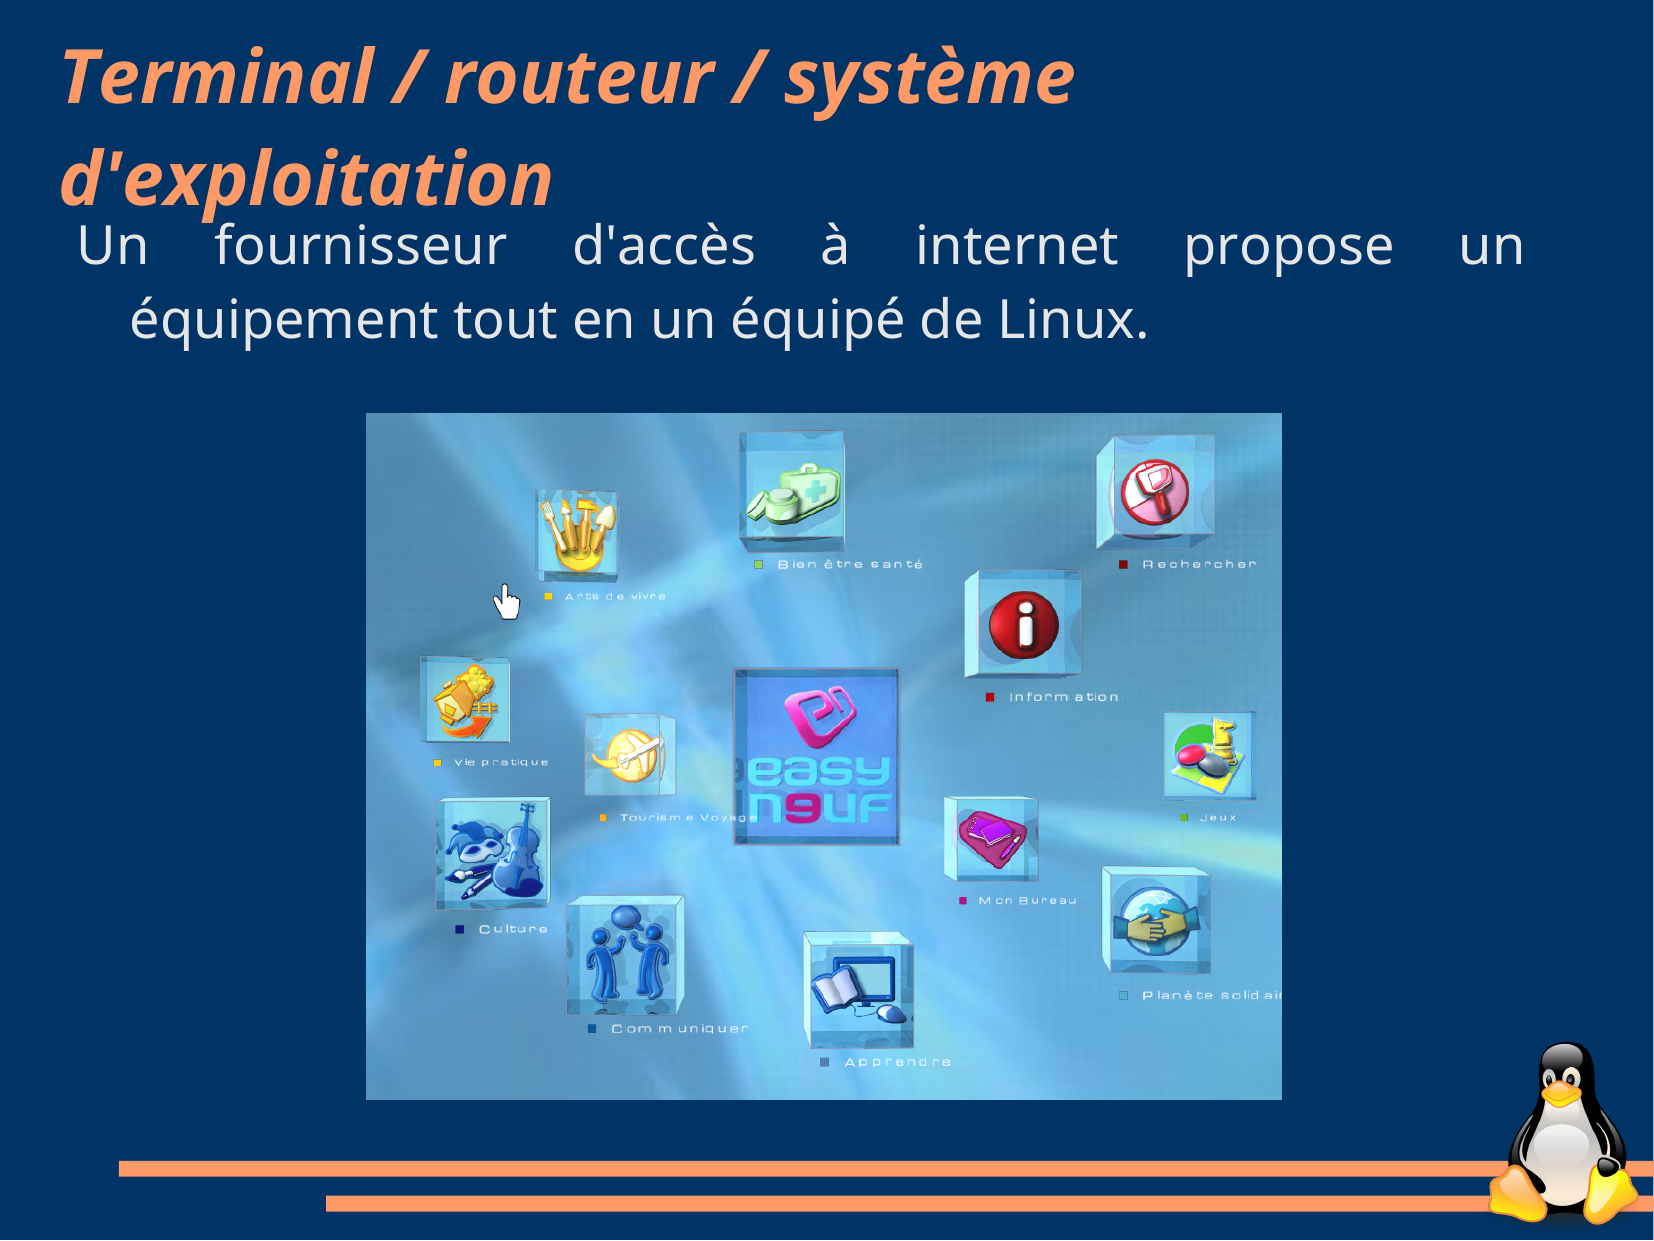

# Terminal / routeur / système d'exploitation
Un fournisseur d'accès à internet propose un équipement tout en un équipé de Linux.